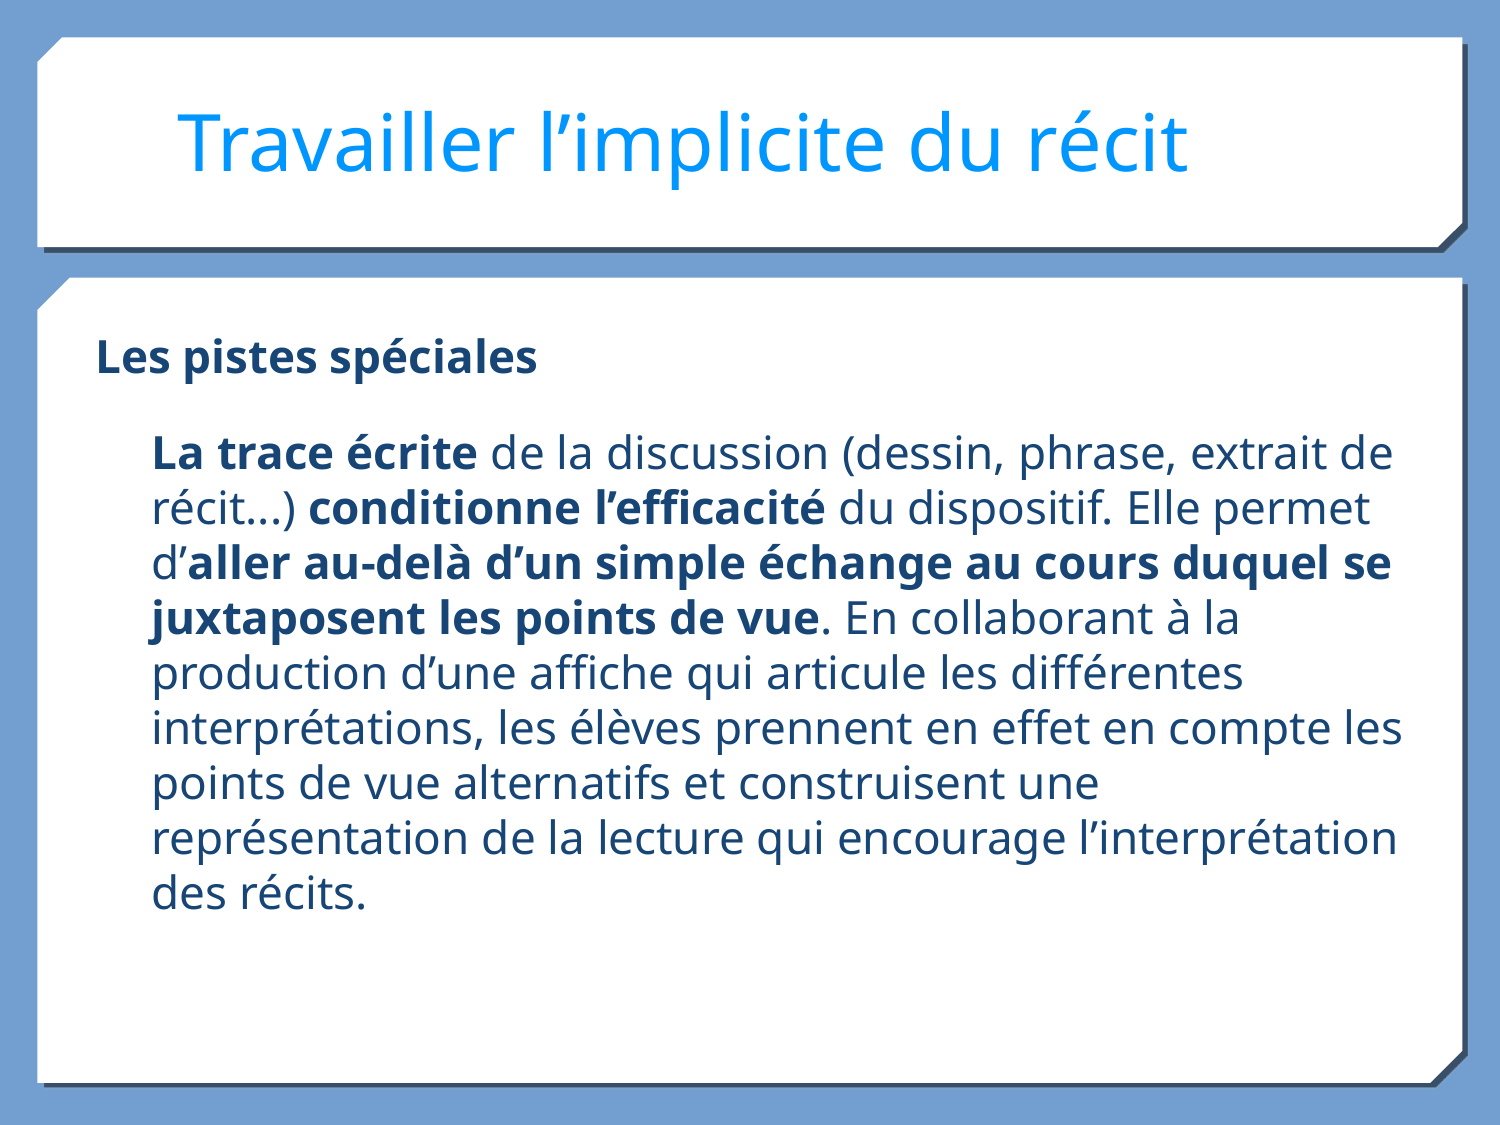

#
Travailler l’implicite du récit
Les pistes spéciales
La trace écrite de la discussion (dessin, phrase, extrait de récit...) conditionne l’efficacité du dispositif. Elle permet d’aller au-delà d’un simple échange au cours duquel se juxtaposent les points de vue. En collaborant à la production d’une affiche qui articule les différentes interprétations, les élèves prennent en effet en compte les points de vue alternatifs et construisent une représentation de la lecture qui encourage l’interprétation des récits.